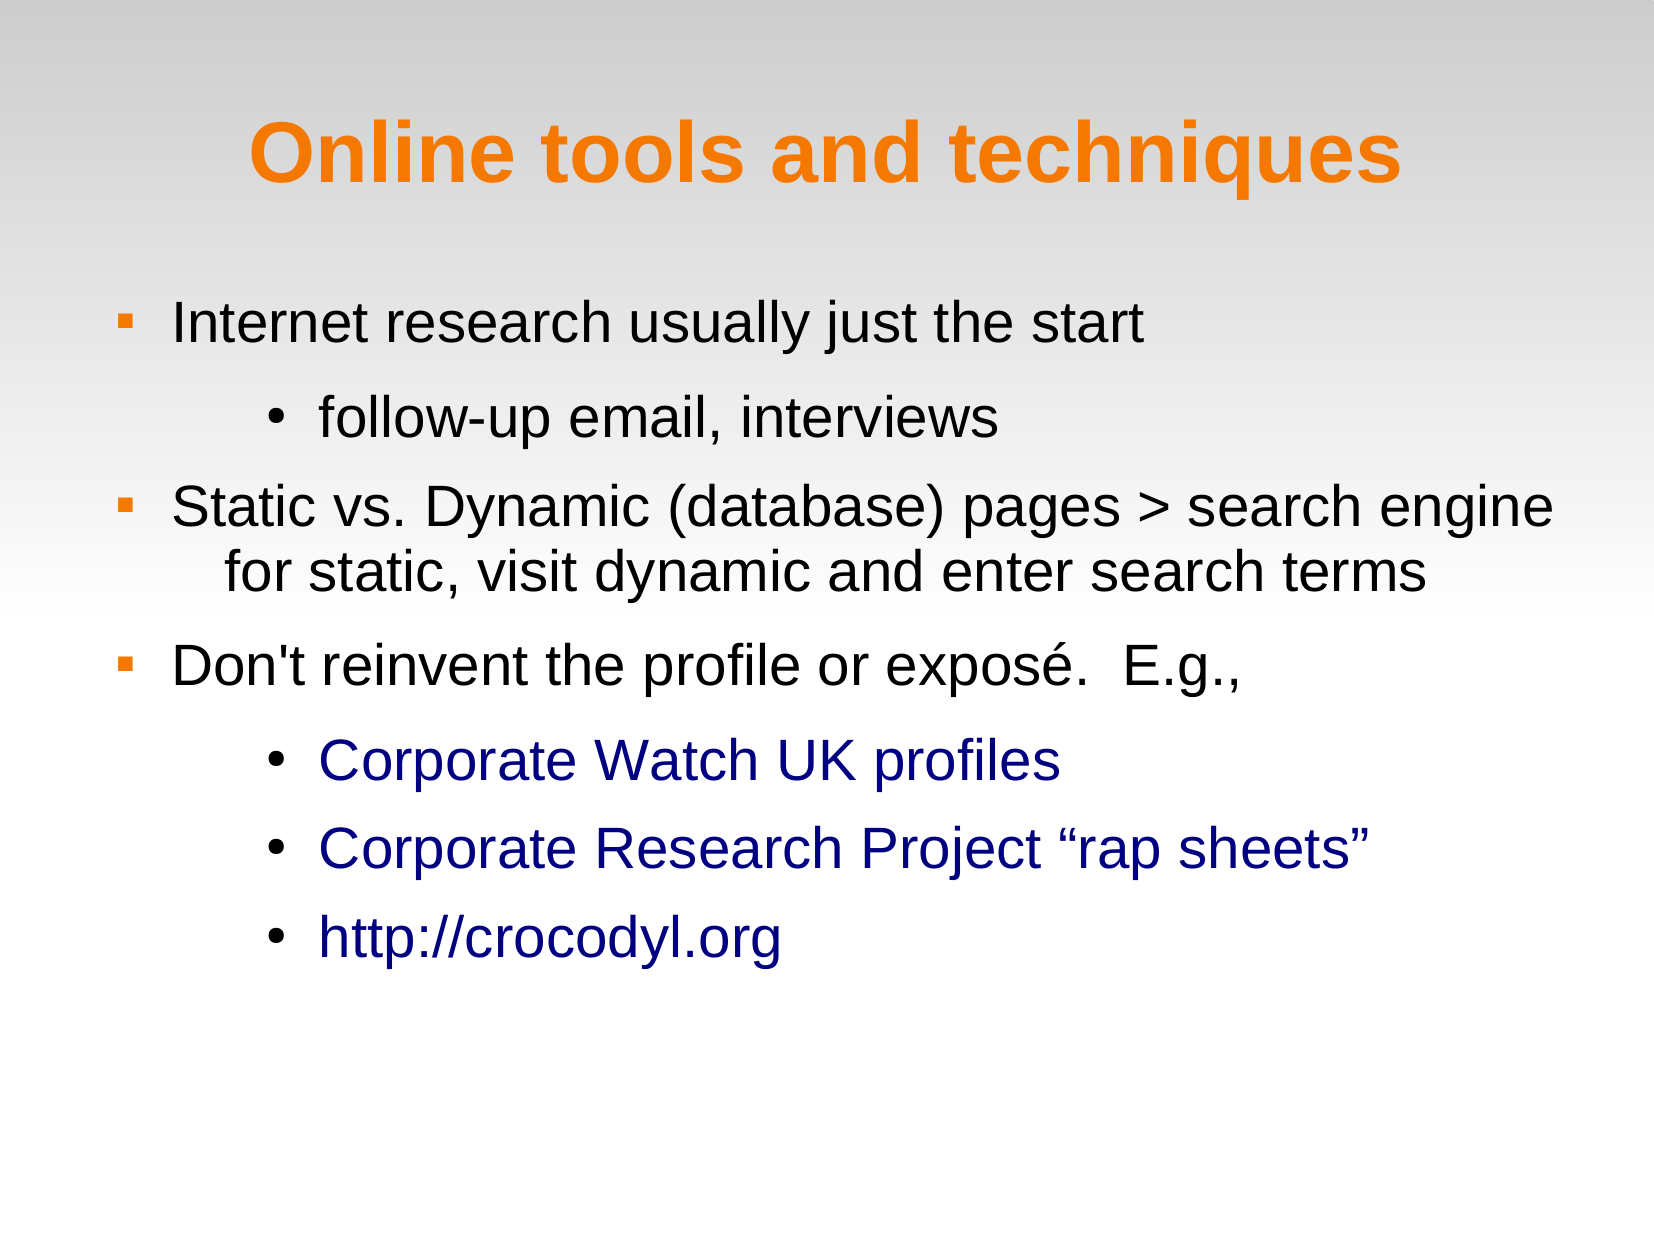

# Online tools and techniques
Internet research usually just the start
follow-up email, interviews
Static vs. Dynamic (database) pages > search engine for static, visit dynamic and enter search terms
Don't reinvent the profile or exposé. E.g.,
Corporate Watch UK profiles
Corporate Research Project “rap sheets”
http://crocodyl.org